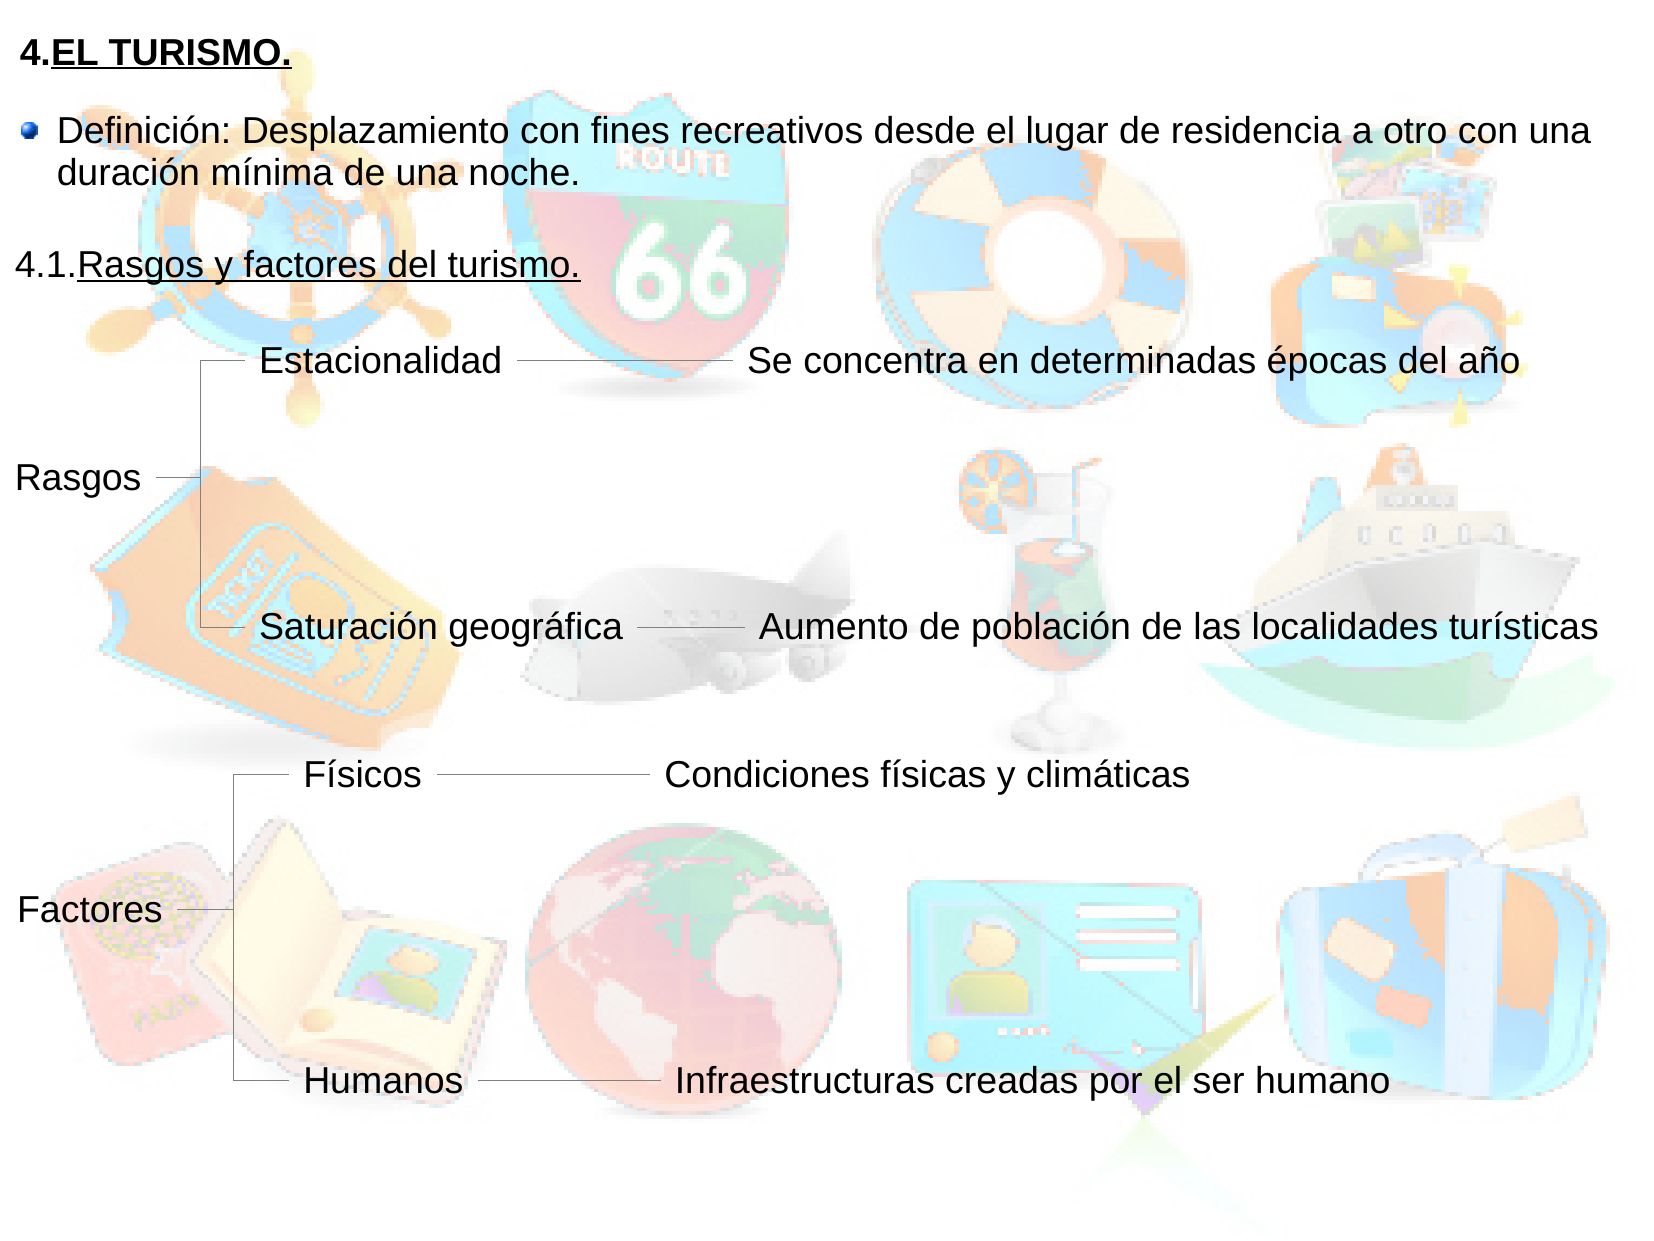

4.EL TURISMO.
Definición: Desplazamiento con fines recreativos desde el lugar de residencia a otro con una
duración mínima de una noche.
4.1.Rasgos y factores del turismo.
Estacionalidad
Se concentra en determinadas épocas del año
Rasgos
Saturación geográfica
Aumento de población de las localidades turísticas
Físicos
Condiciones físicas y climáticas
Factores
Humanos
Infraestructuras creadas por el ser humano